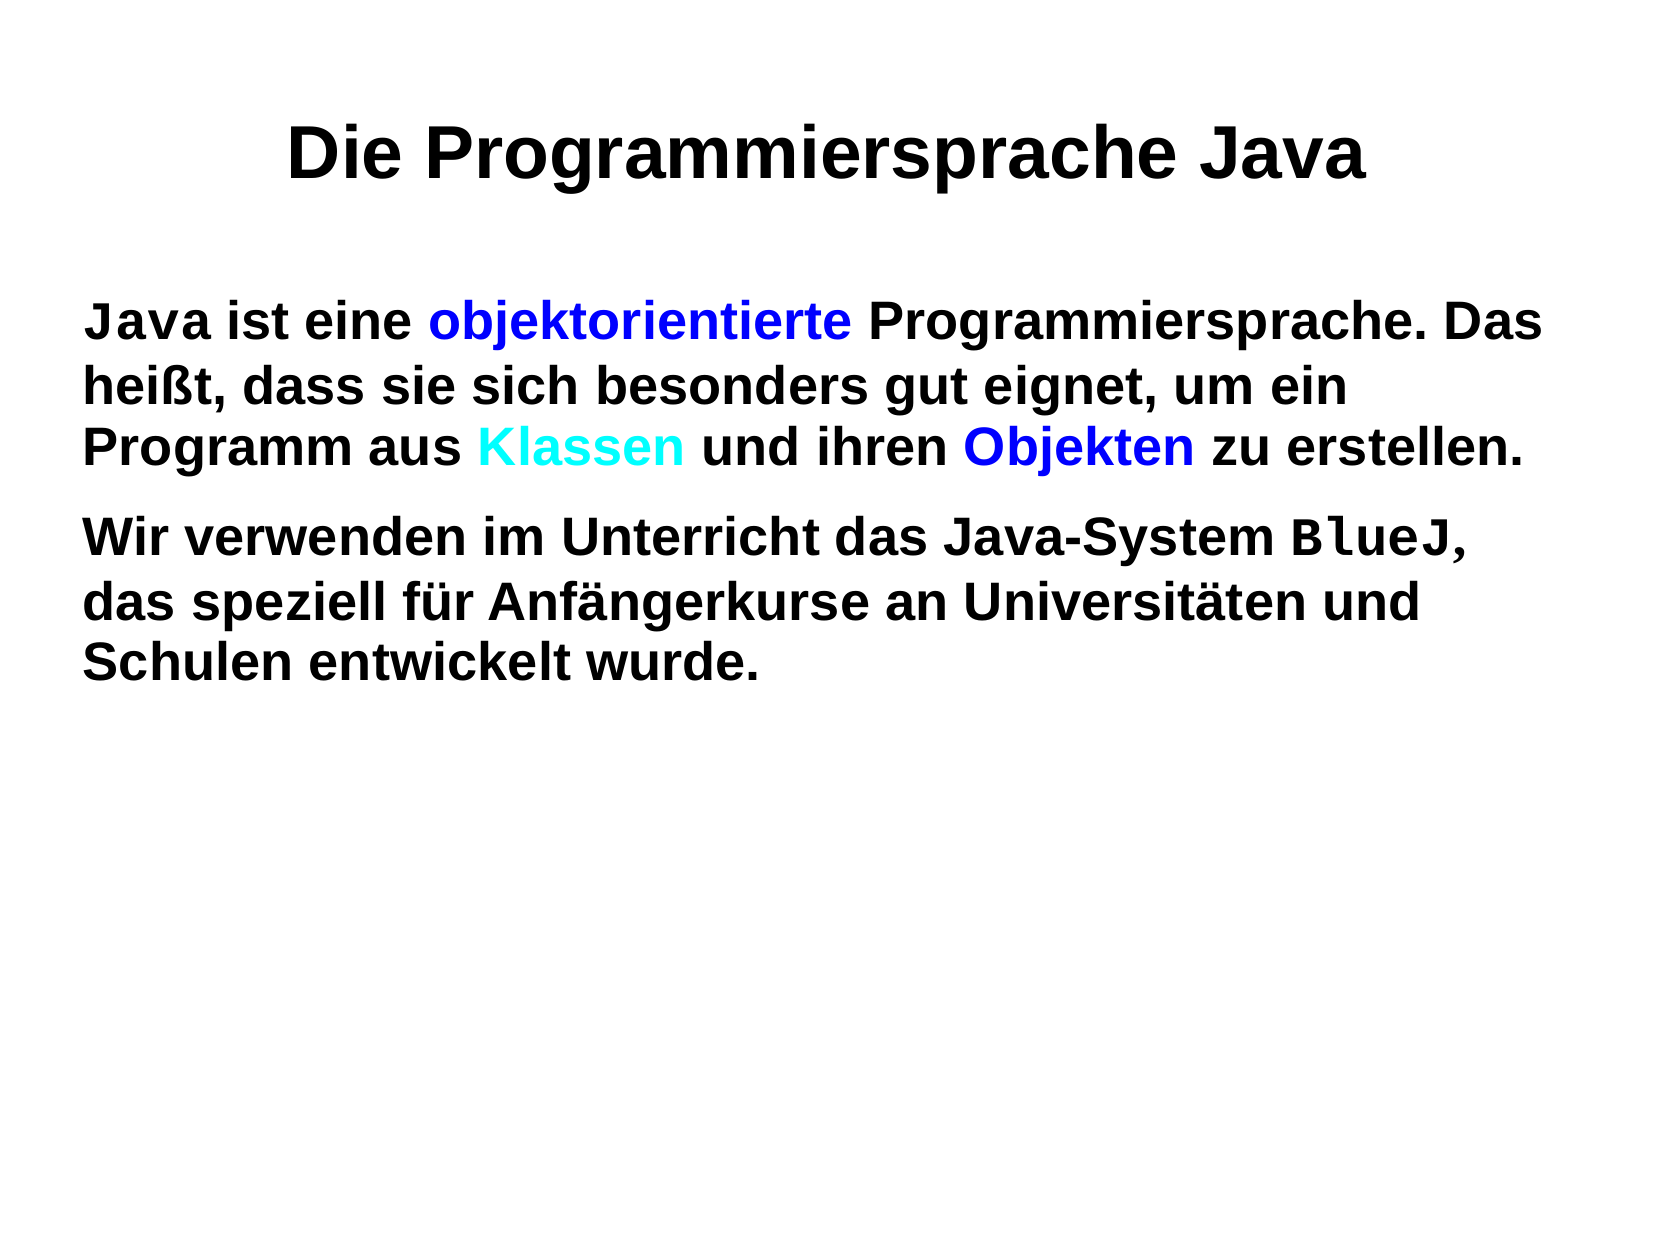

# Die Programmiersprache Java
Java ist eine objektorientierte Programmiersprache. Das heißt, dass sie sich besonders gut eignet, um ein Programm aus Klassen und ihren Objekten zu erstellen.
Wir verwenden im Unterricht das Java-System BlueJ, das speziell für Anfängerkurse an Universitäten und Schulen entwickelt wurde.